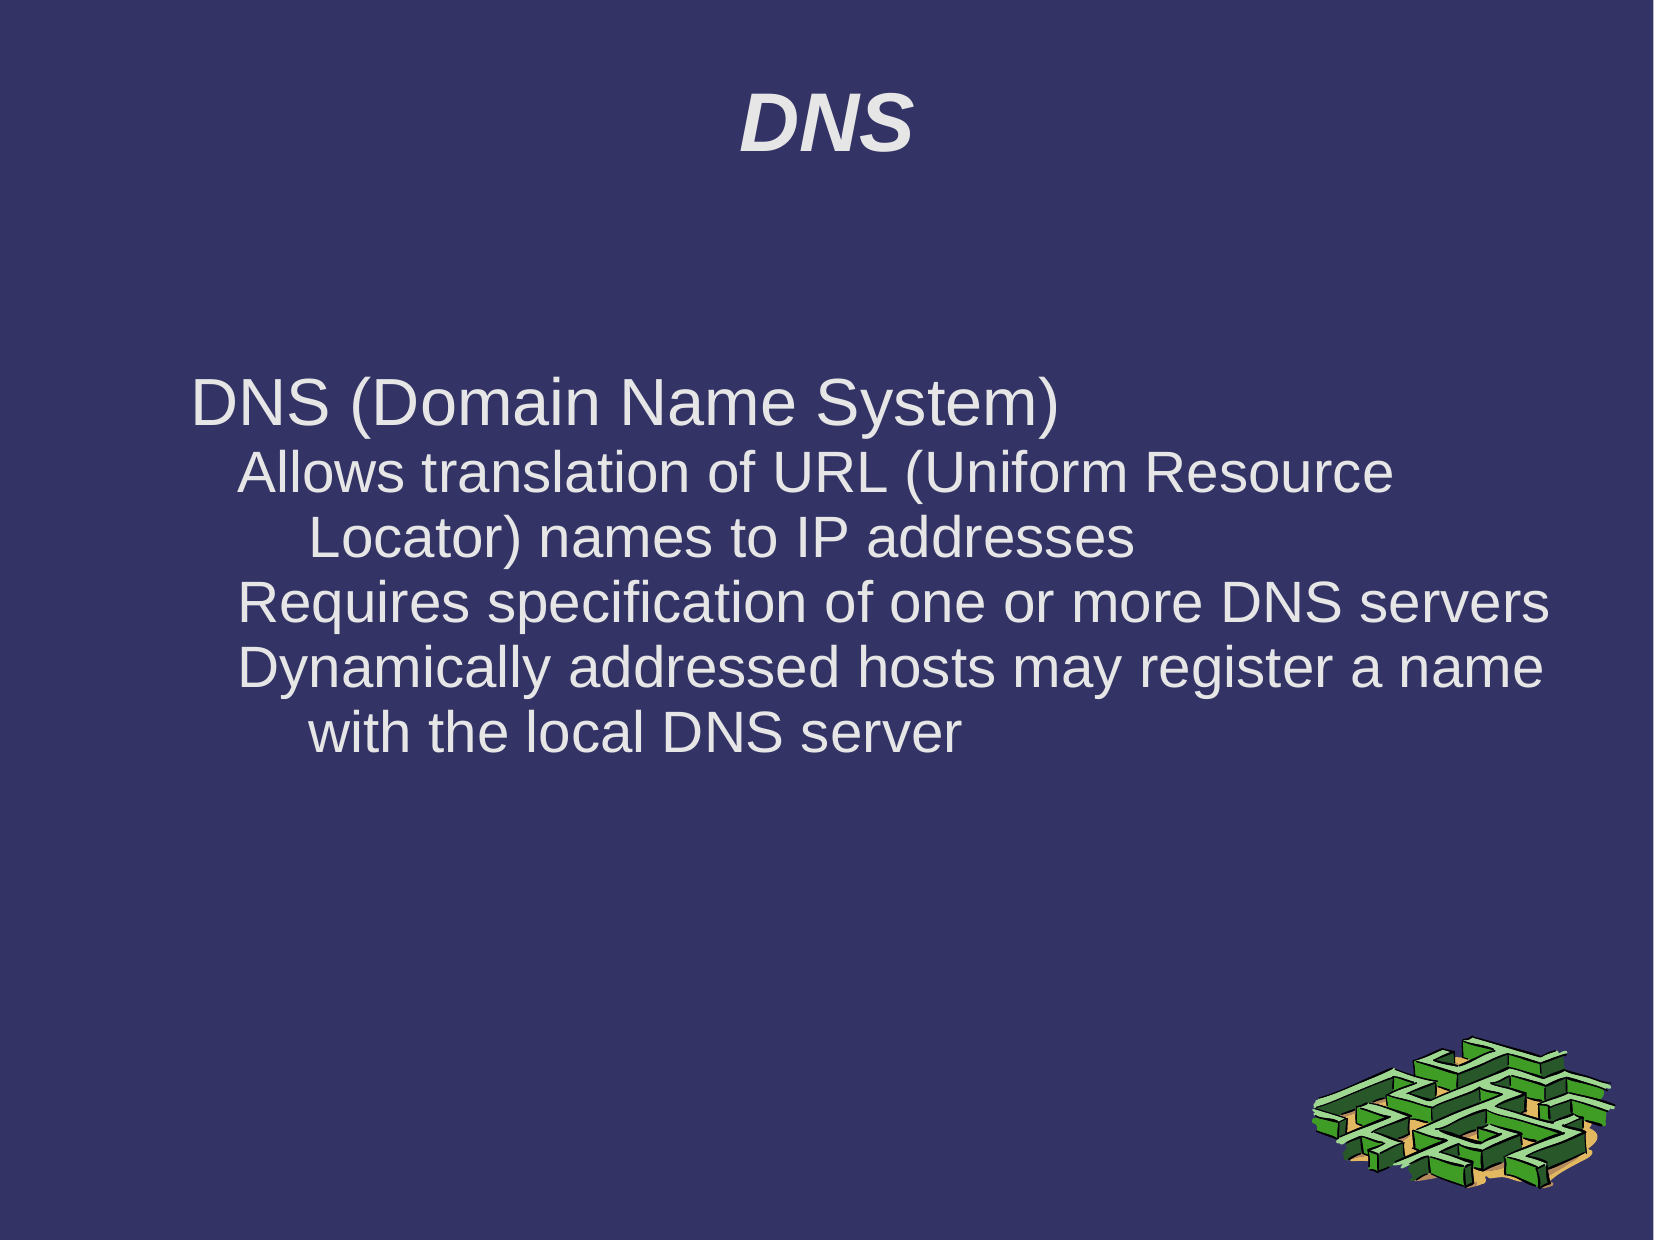

# DNS
DNS (Domain Name System)
Allows translation of URL (Uniform Resource Locator) names to IP addresses
Requires specification of one or more DNS servers
Dynamically addressed hosts may register a name with the local DNS server